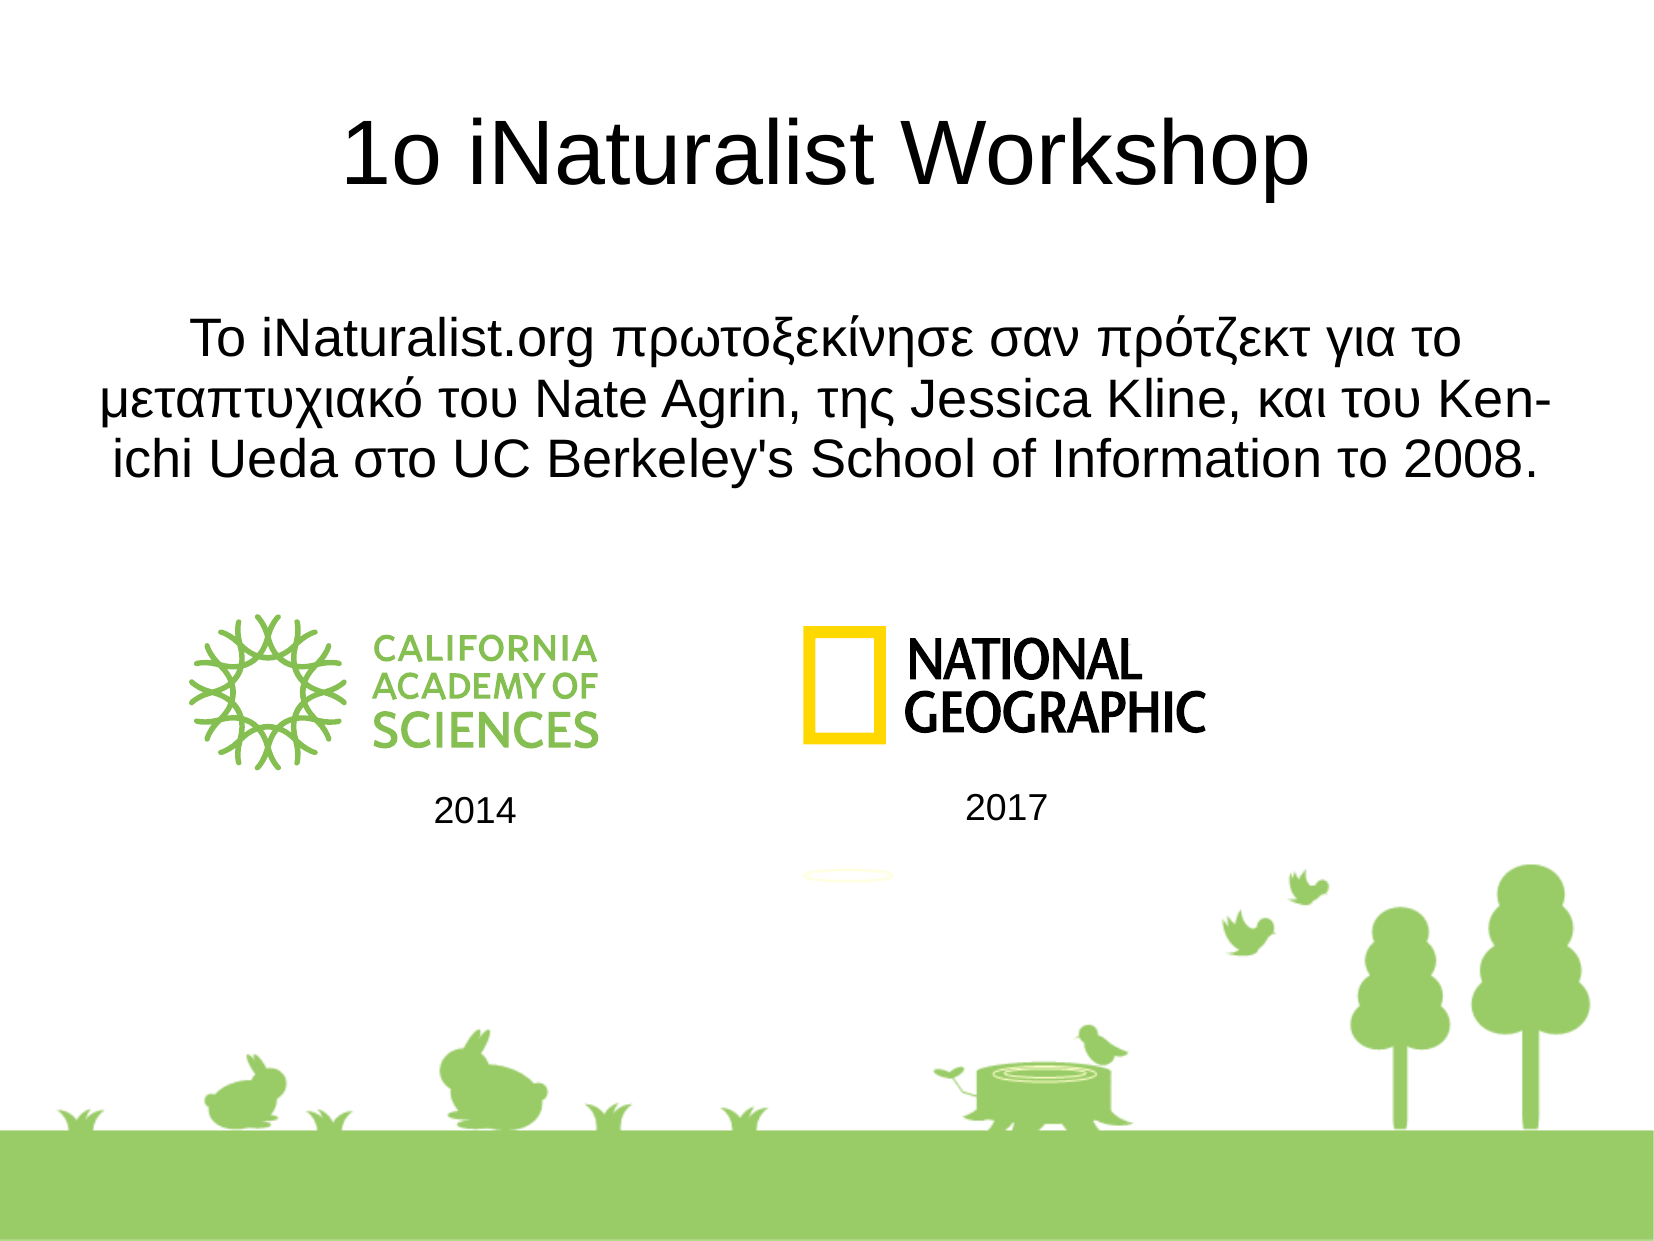

# 1o iNaturalist Workshop
Το iNaturalist.org πρωτοξεκίνησε σαν πρότζεκτ για το μεταπτυχιακό του Nate Agrin, της Jessica Kline, και του Ken-ichi Ueda στο UC Berkeley's School of Information το 2008.
2017
2014